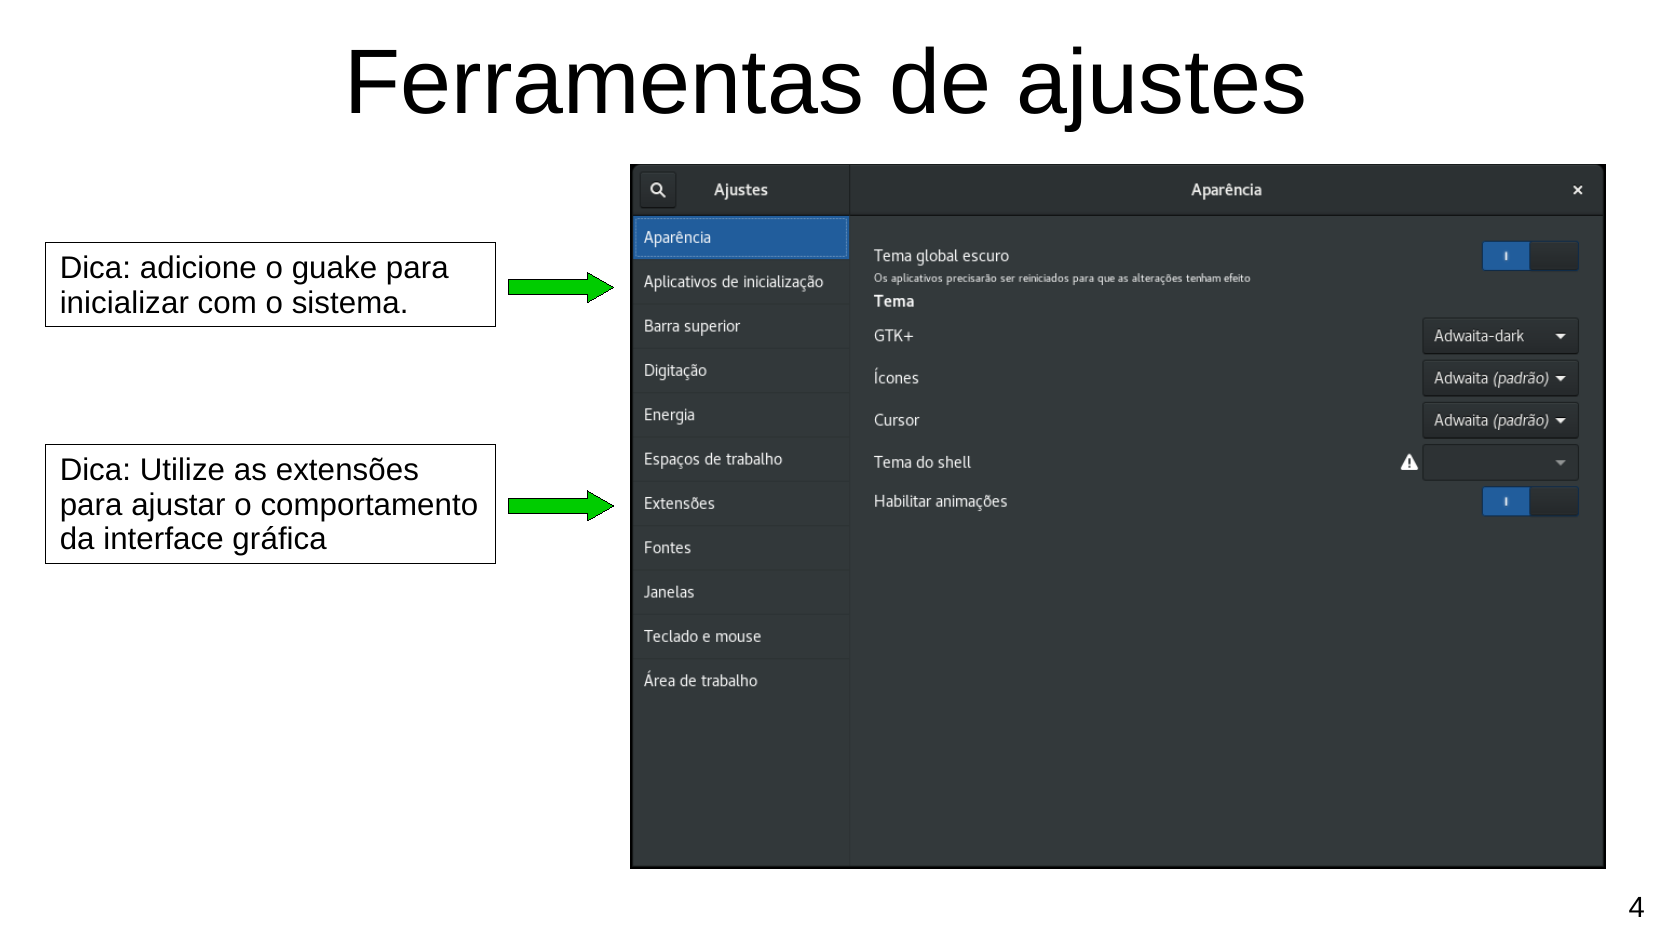

# Ferramentas de ajustes
Dica: adicione o guake para inicializar com o sistema.
Dica: Utilize as extensões para ajustar o comportamento da interface gráfica